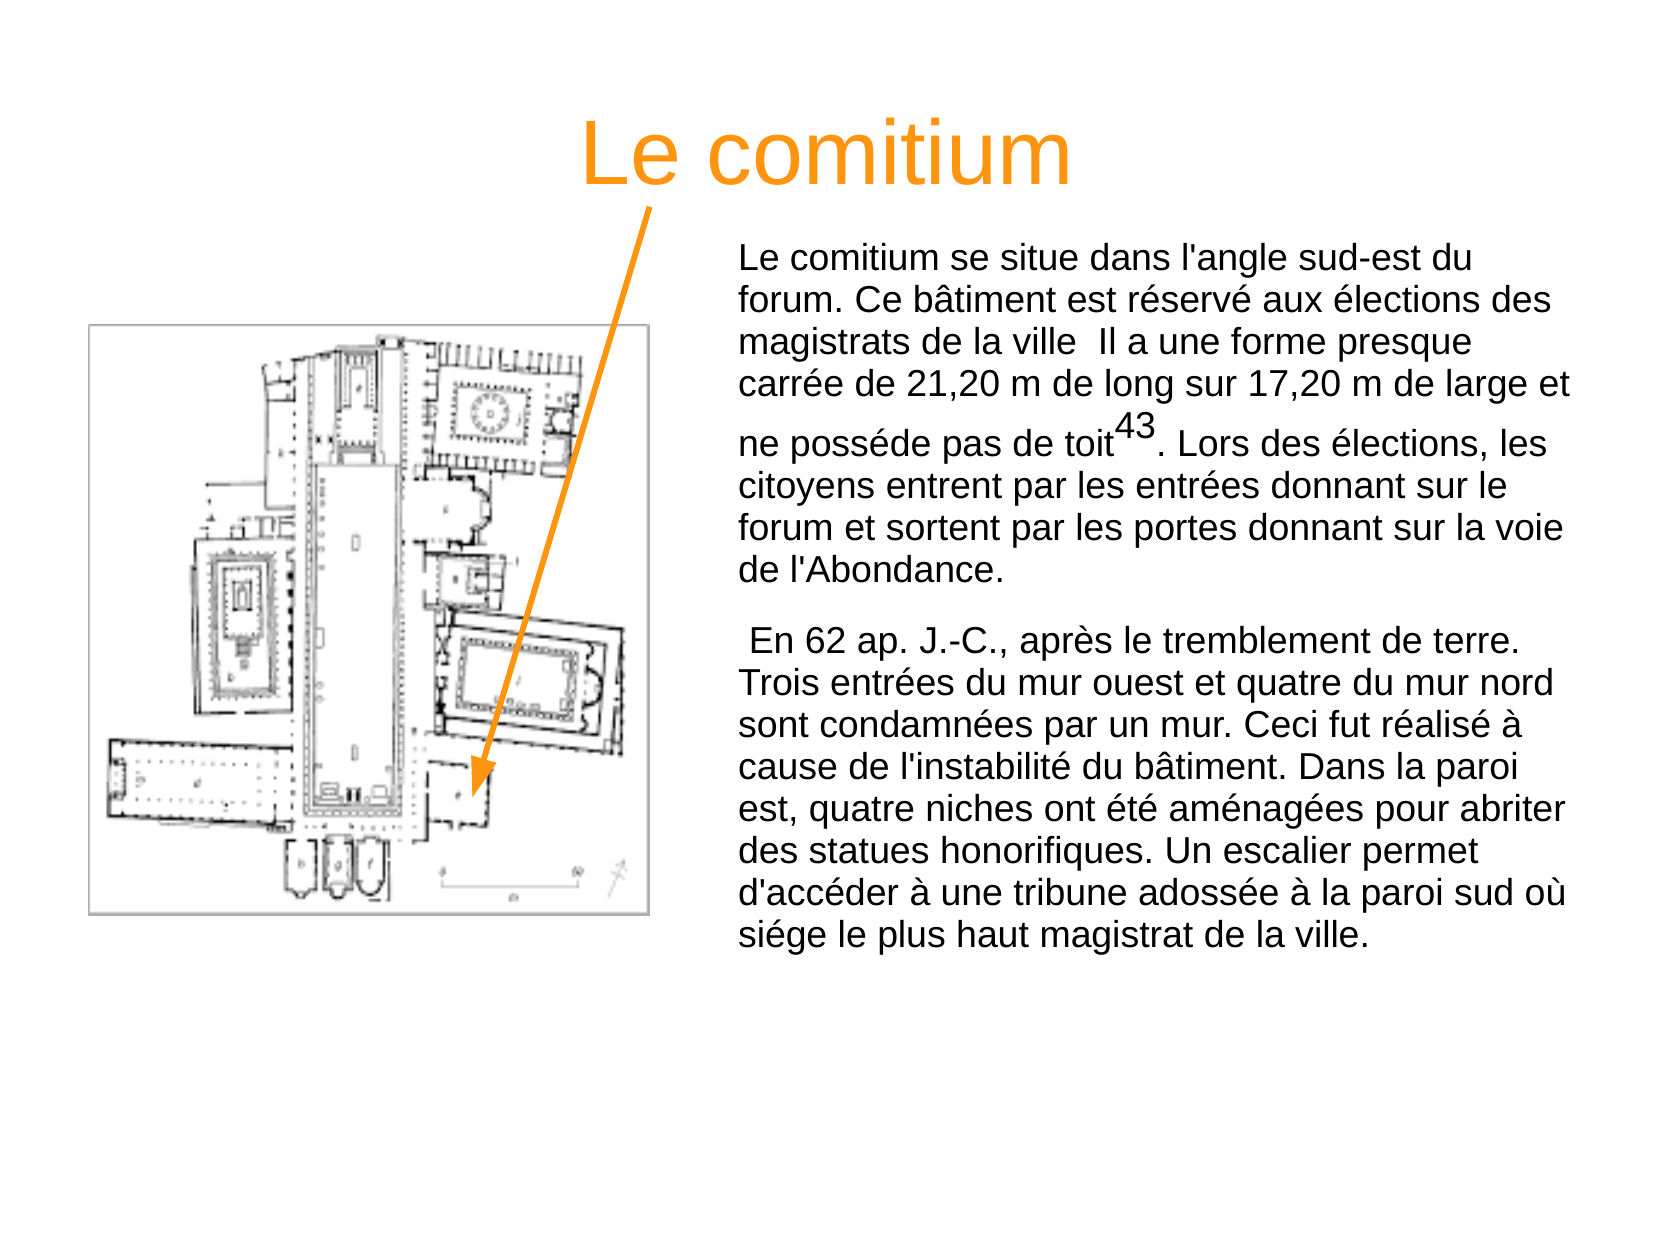

# Le comitium
Le comitium se situe dans l'angle sud-est du forum. Ce bâtiment est réservé aux élections des magistrats de la ville Il a une forme presque carrée de 21,20 m de long sur 17,20 m de large et ne posséde pas de toit43. Lors des élections, les citoyens entrent par les entrées donnant sur le forum et sortent par les portes donnant sur la voie de l'Abondance.
 En 62 ap. J.-C., après le tremblement de terre. Trois entrées du mur ouest et quatre du mur nord sont condamnées par un mur. Ceci fut réalisé à cause de l'instabilité du bâtiment. Dans la paroi est, quatre niches ont été aménagées pour abriter des statues honorifiques. Un escalier permet d'accéder à une tribune adossée à la paroi sud où siége le plus haut magistrat de la ville.